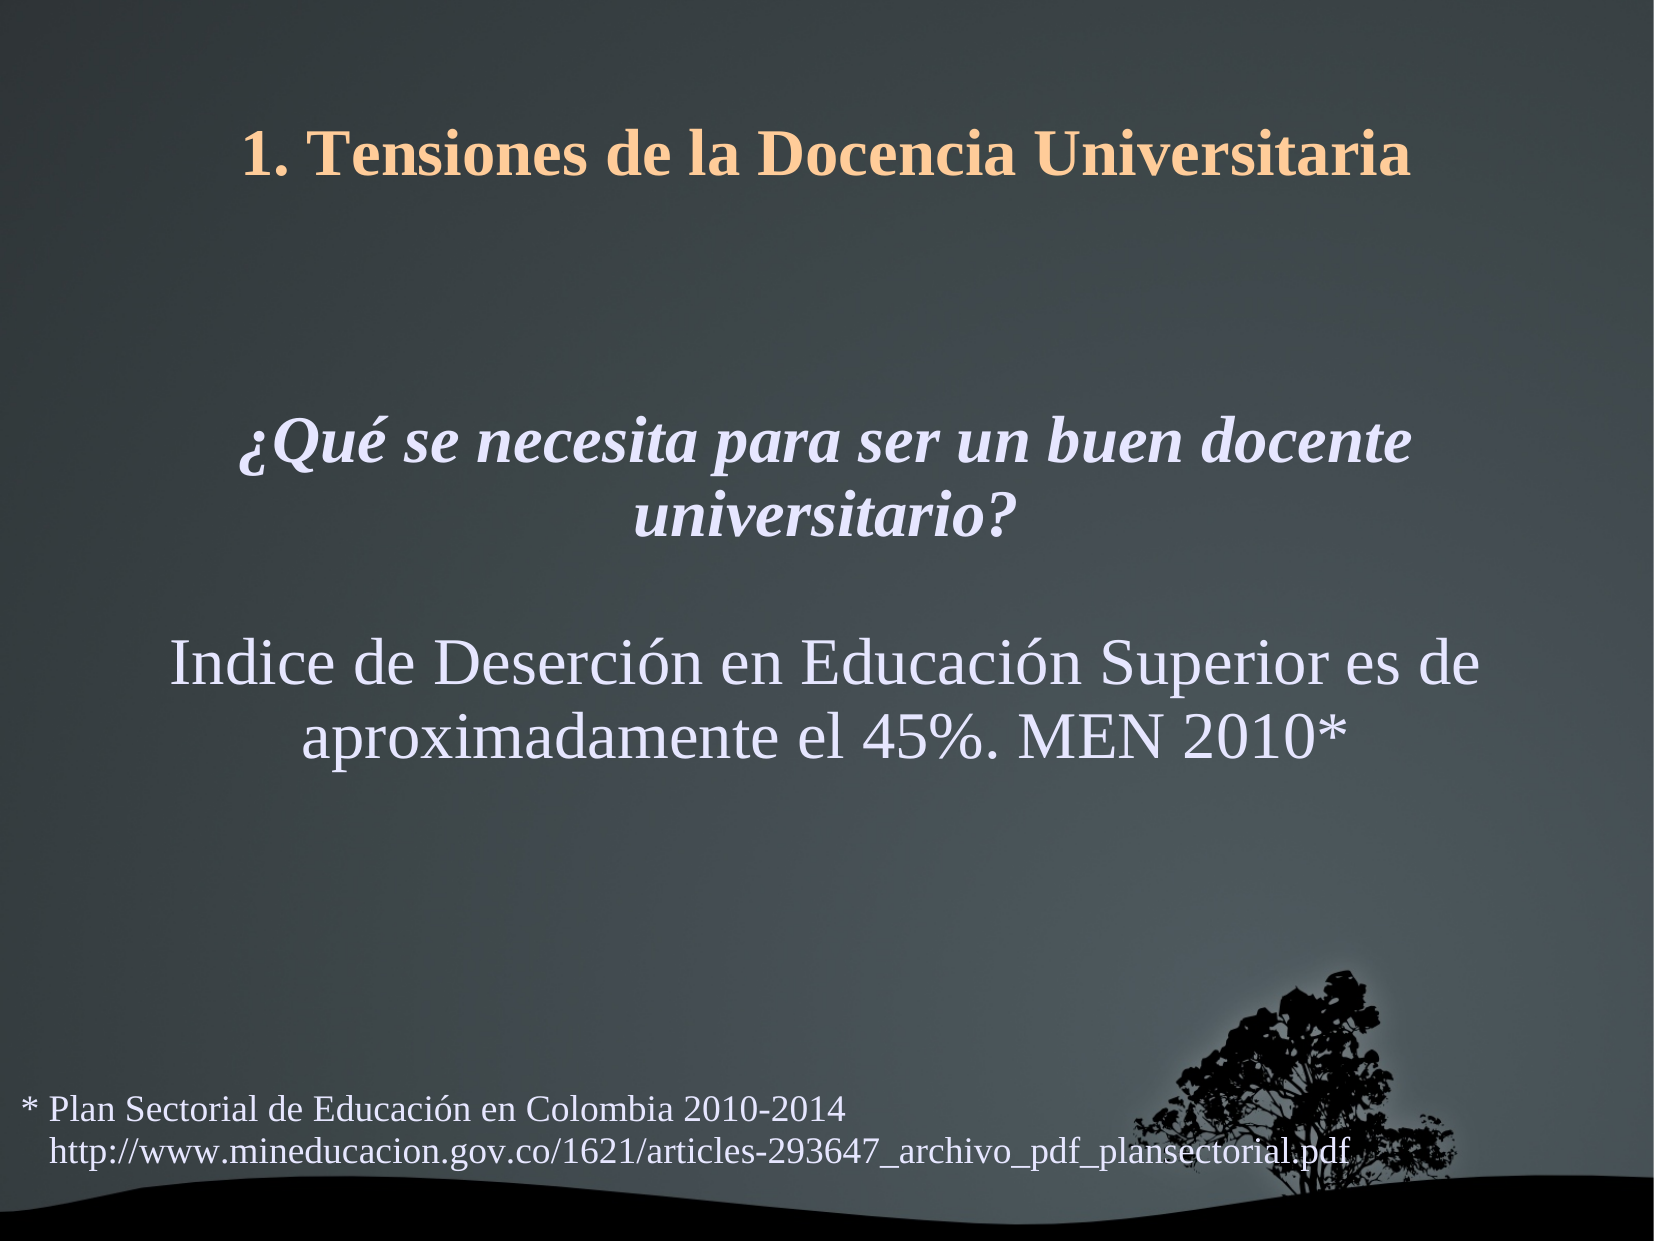

# 1. Tensiones de la Docencia Universitaria
¿Qué se necesita para ser un buen docente universitario?
Indice de Deserción en Educación Superior es de aproximadamente el 45%. MEN 2010*
* Plan Sectorial de Educación en Colombia 2010-2014
 http://www.mineducacion.gov.co/1621/articles-293647_archivo_pdf_plansectorial.pdf